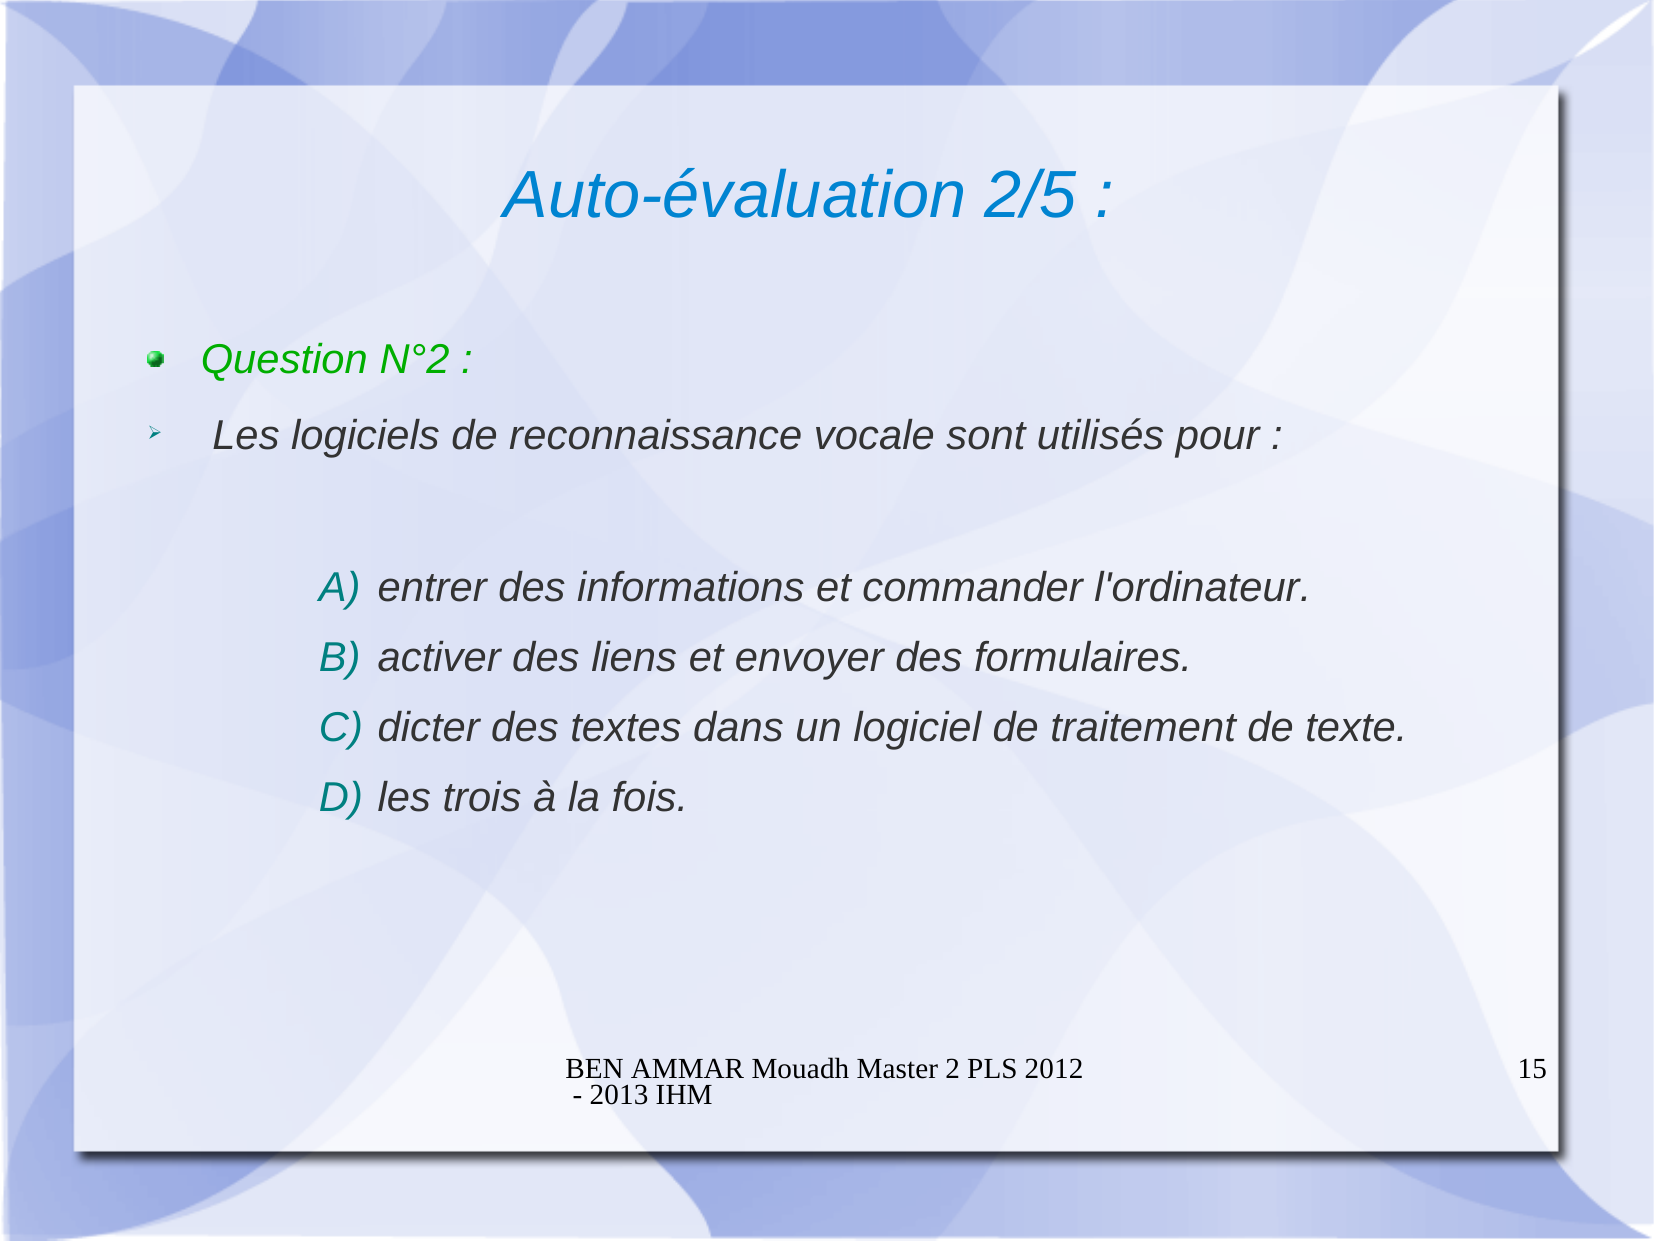

# Auto-évaluation 2/5 :
Question N°2 :
 Les logiciels de reconnaissance vocale sont utilisés pour :
 entrer des informations et commander l'ordinateur.
 activer des liens et envoyer des formulaires.
 dicter des textes dans un logiciel de traitement de texte.
 les trois à la fois.
BEN AMMAR Mouadh Master 2 PLS 2012 - 2013 IHM
15